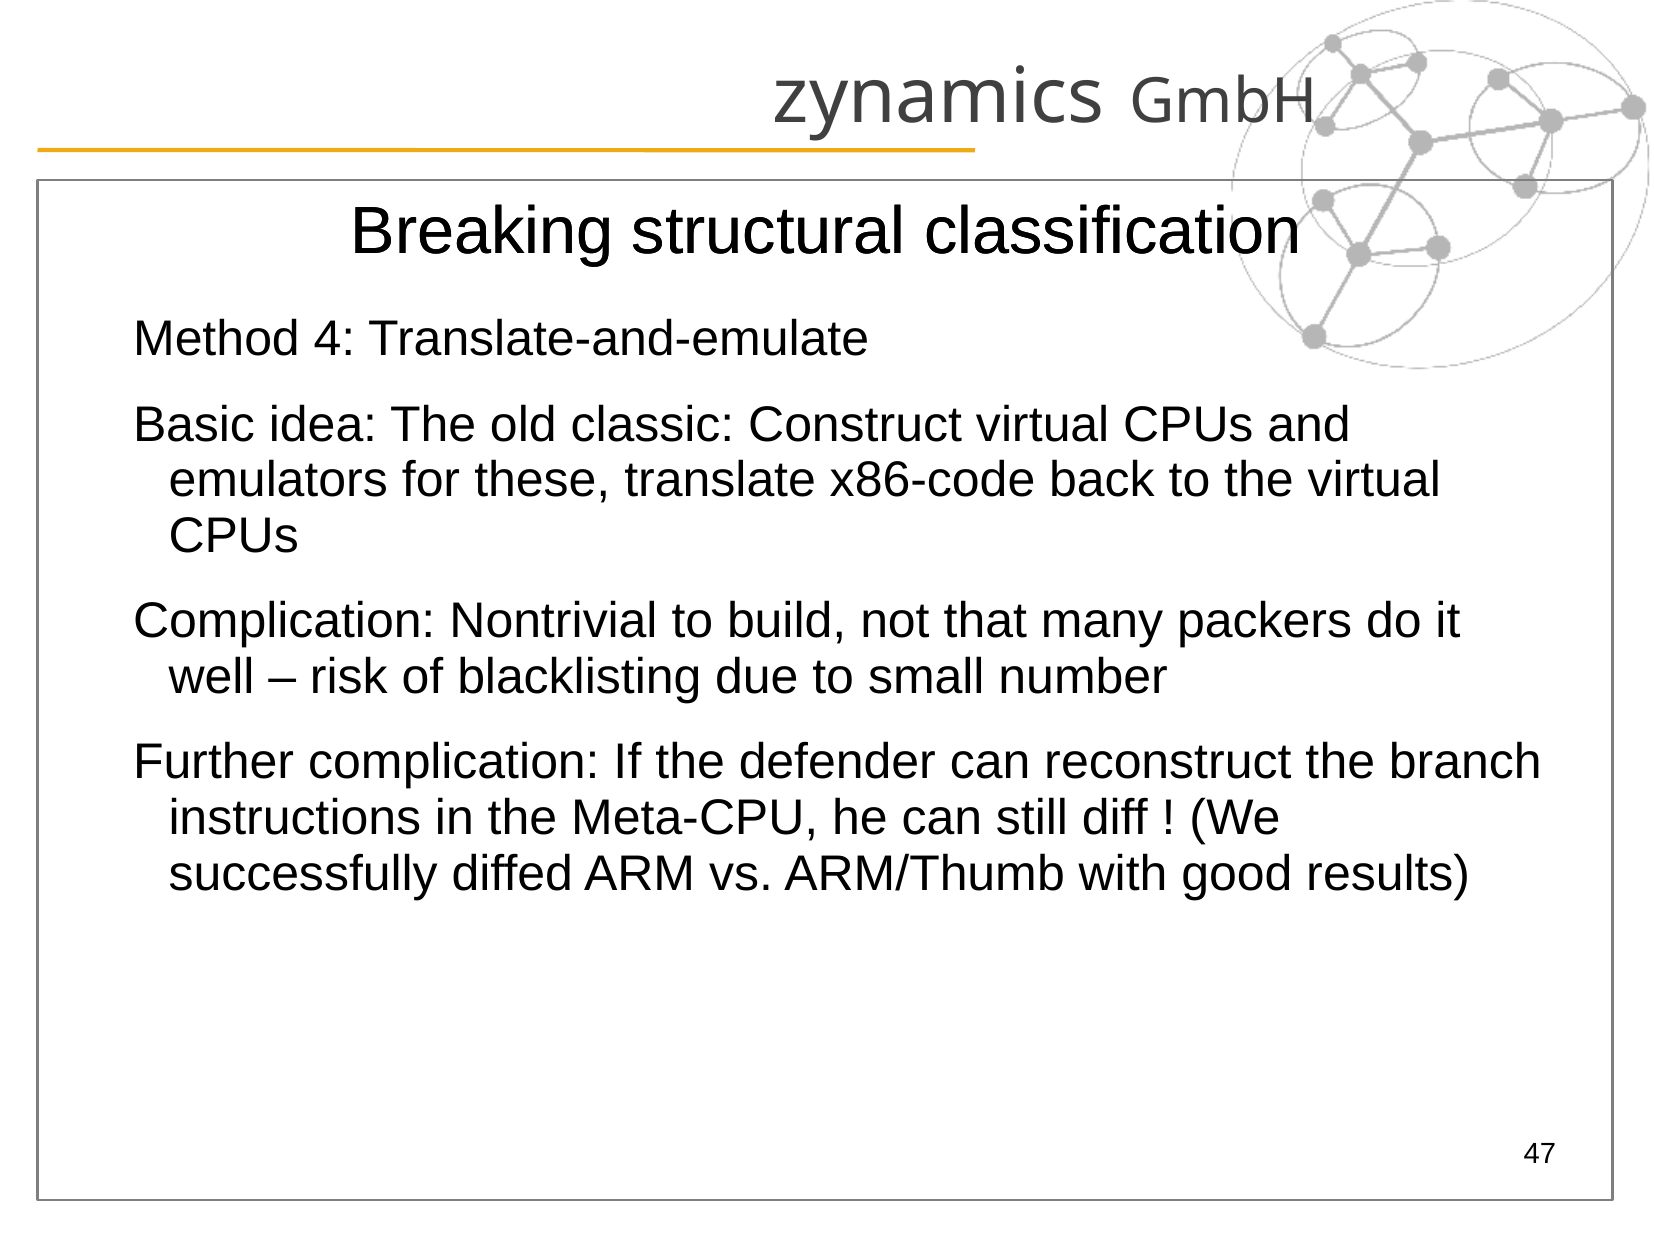

zynamics GmbH
# Breaking structural classification
Breaking structural classification
Method 4: Translate-and-emulate
Basic idea: The old classic: Construct virtual CPUs and emulators for these, translate x86-code back to the virtual CPUs
Complication: Nontrivial to build, not that many packers do it well – risk of blacklisting due to small number
Further complication: If the defender can reconstruct the branch instructions in the Meta-CPU, he can still diff ! (We successfully diffed ARM vs. ARM/Thumb with good results)